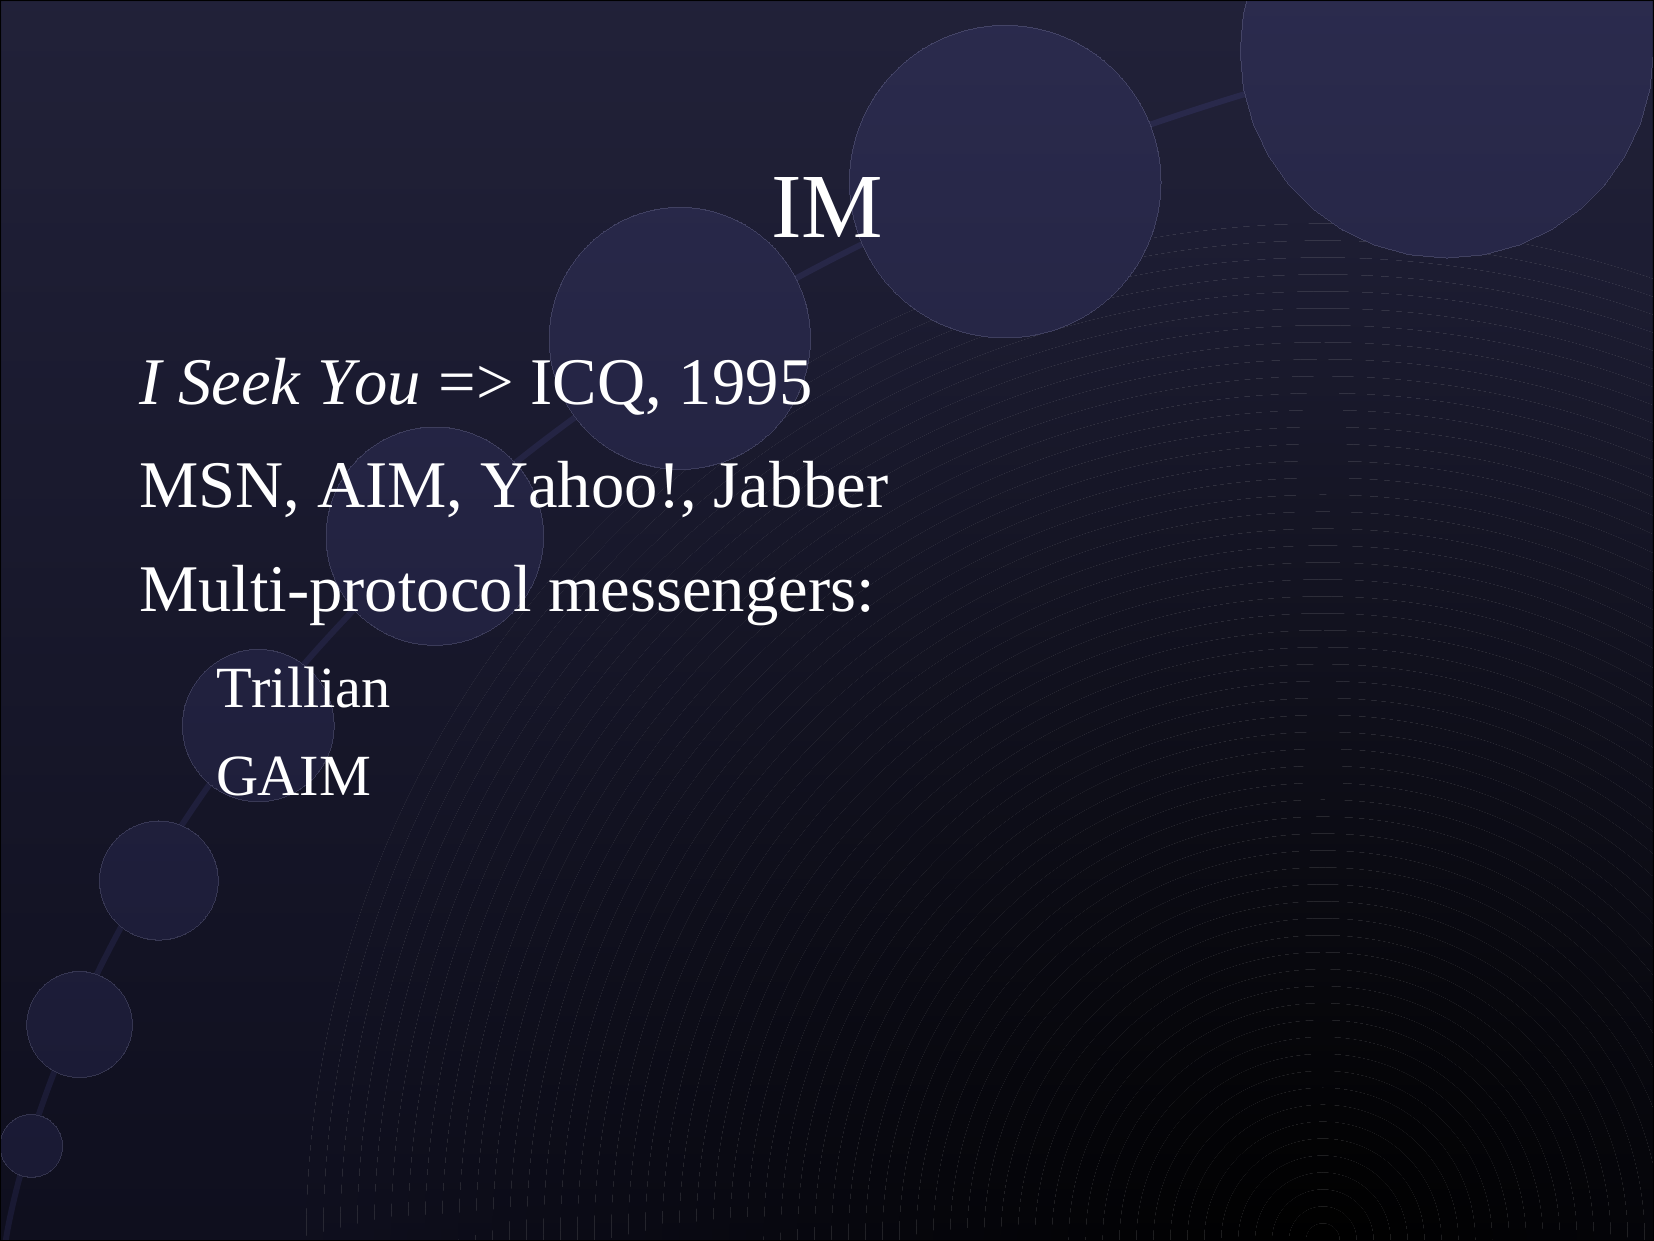

# IM
I Seek You => ICQ, 1995
MSN, AIM, Yahoo!, Jabber
Multi-protocol messengers:
Trillian
GAIM